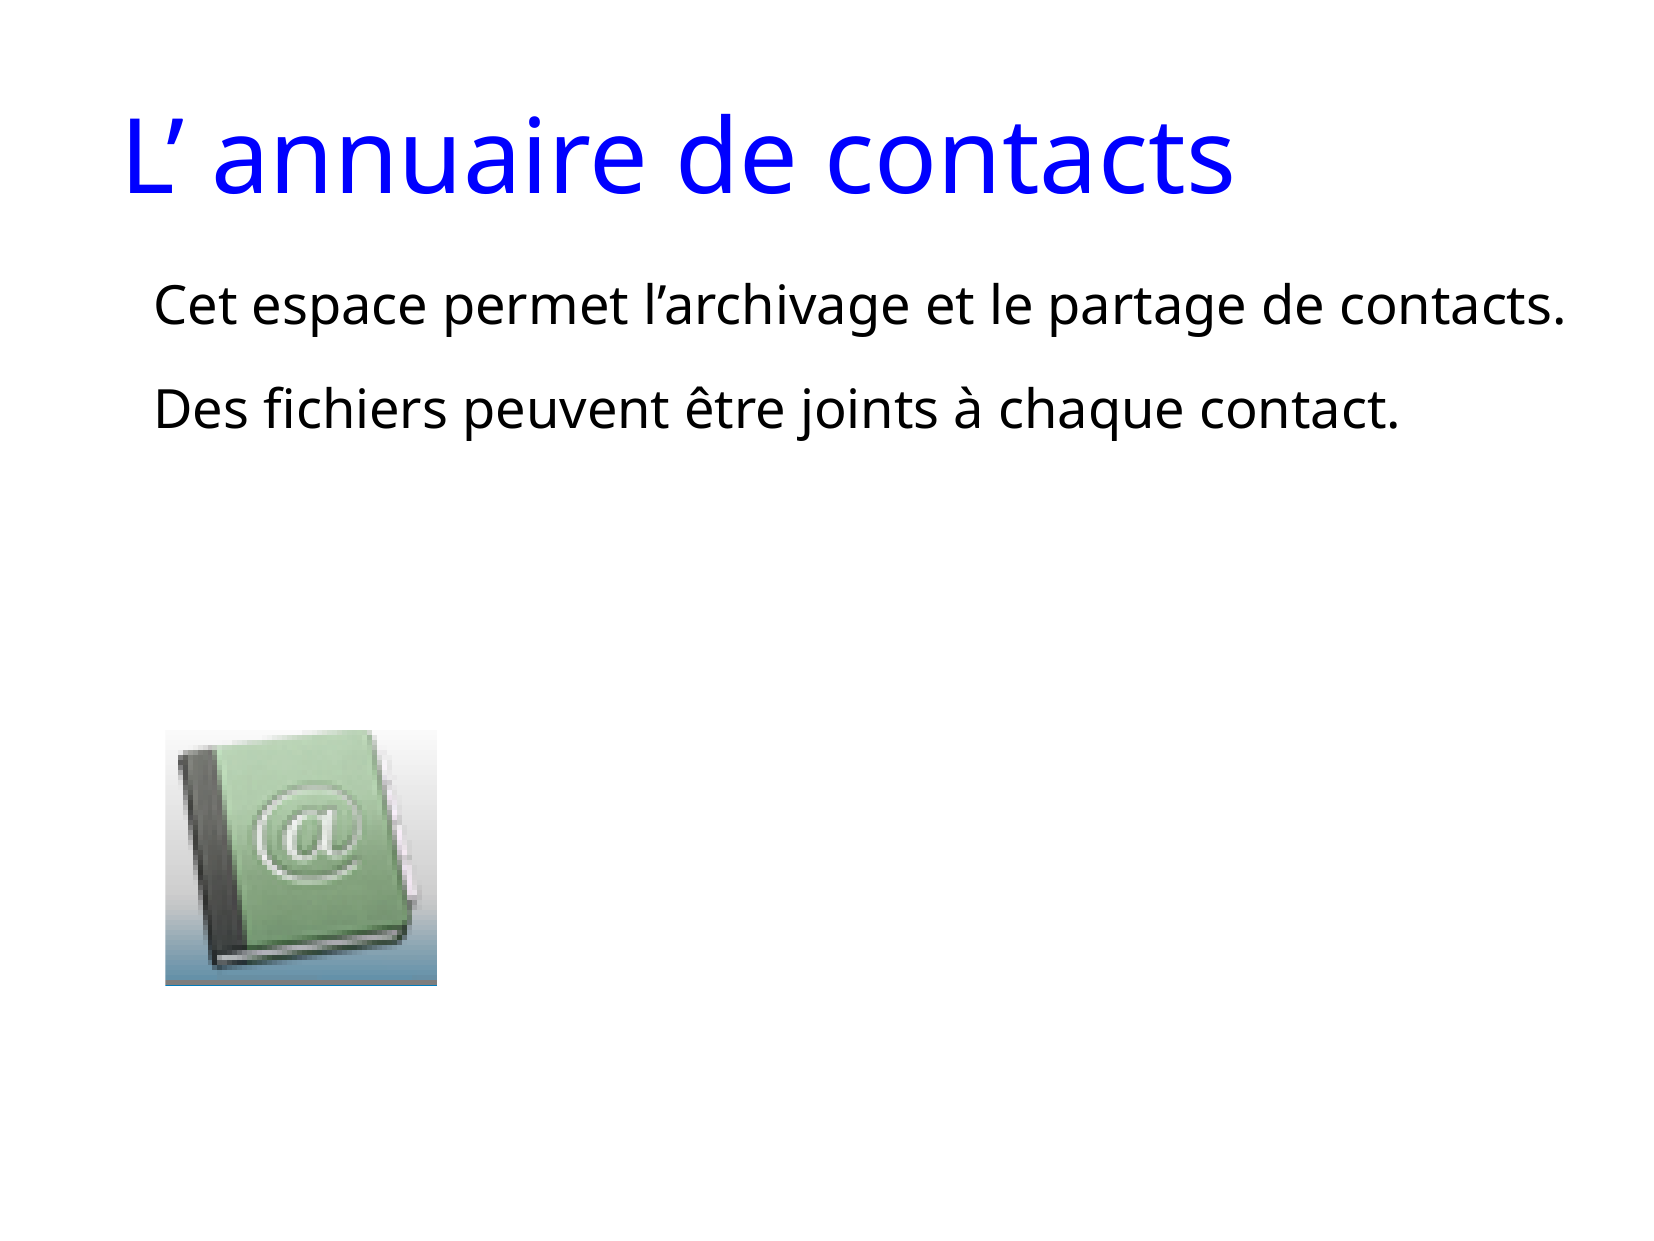

# L’ annuaire de contacts
Cet espace permet l’archivage et le partage de contacts.
Des fichiers peuvent être joints à chaque contact.